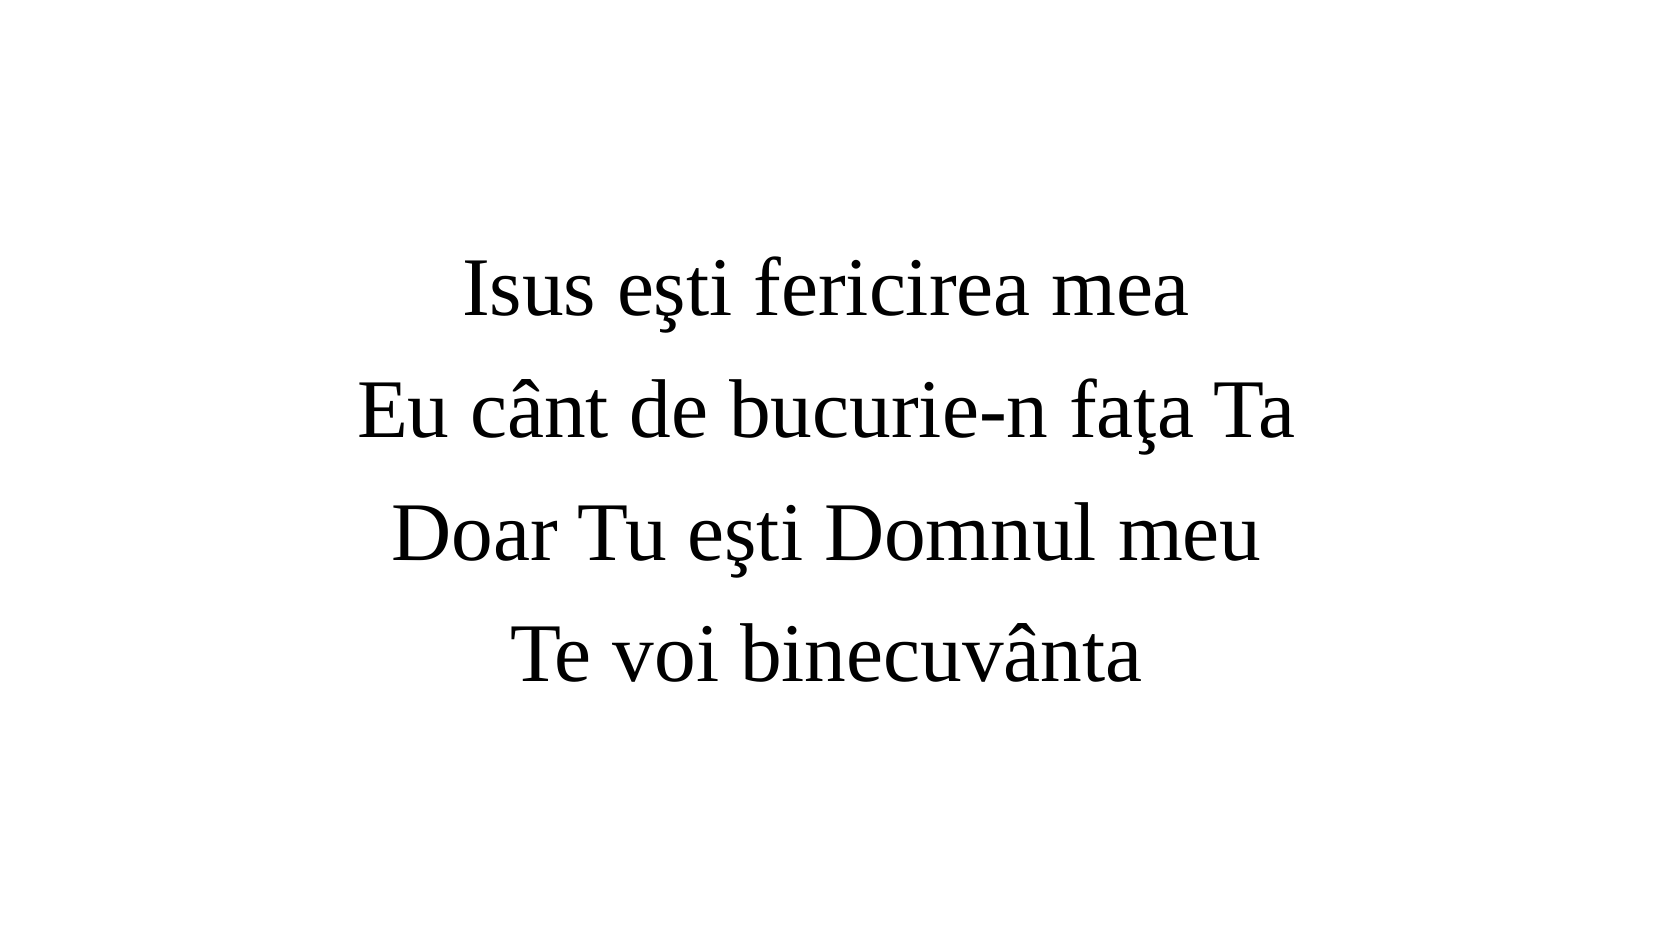

# Isus eşti fericirea mea
Eu cânt de bucurie-n faţa Ta
Doar Tu eşti Domnul meu
Te voi binecuvânta